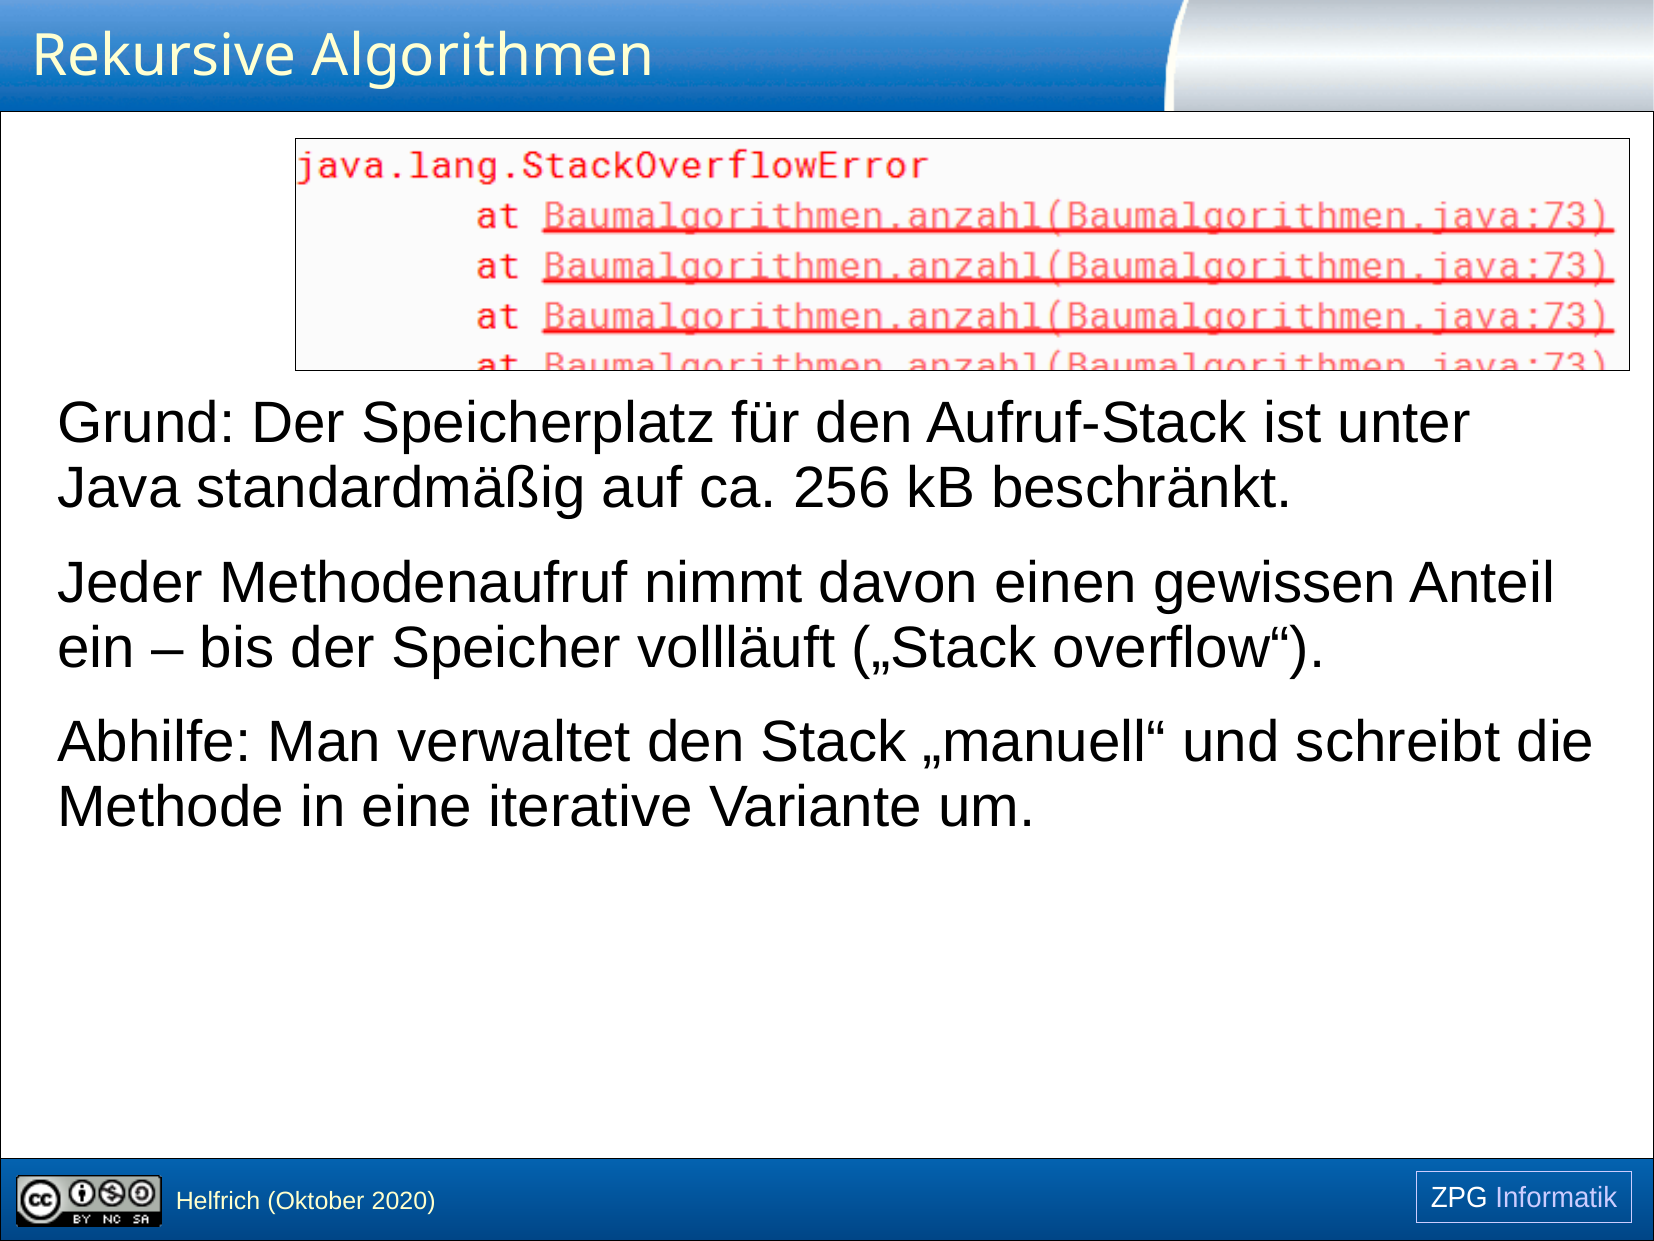

# Rekursive Algorithmen
Grund: Der Speicherplatz für den Aufruf-Stack ist unter Java standardmäßig auf ca. 256 kB beschränkt.
Jeder Methodenaufruf nimmt davon einen gewissen Anteil ein – bis der Speicher vollläuft („Stack overflow“).
Abhilfe: Man verwaltet den Stack „manuell“ und schreibt die Methode in eine iterative Variante um.